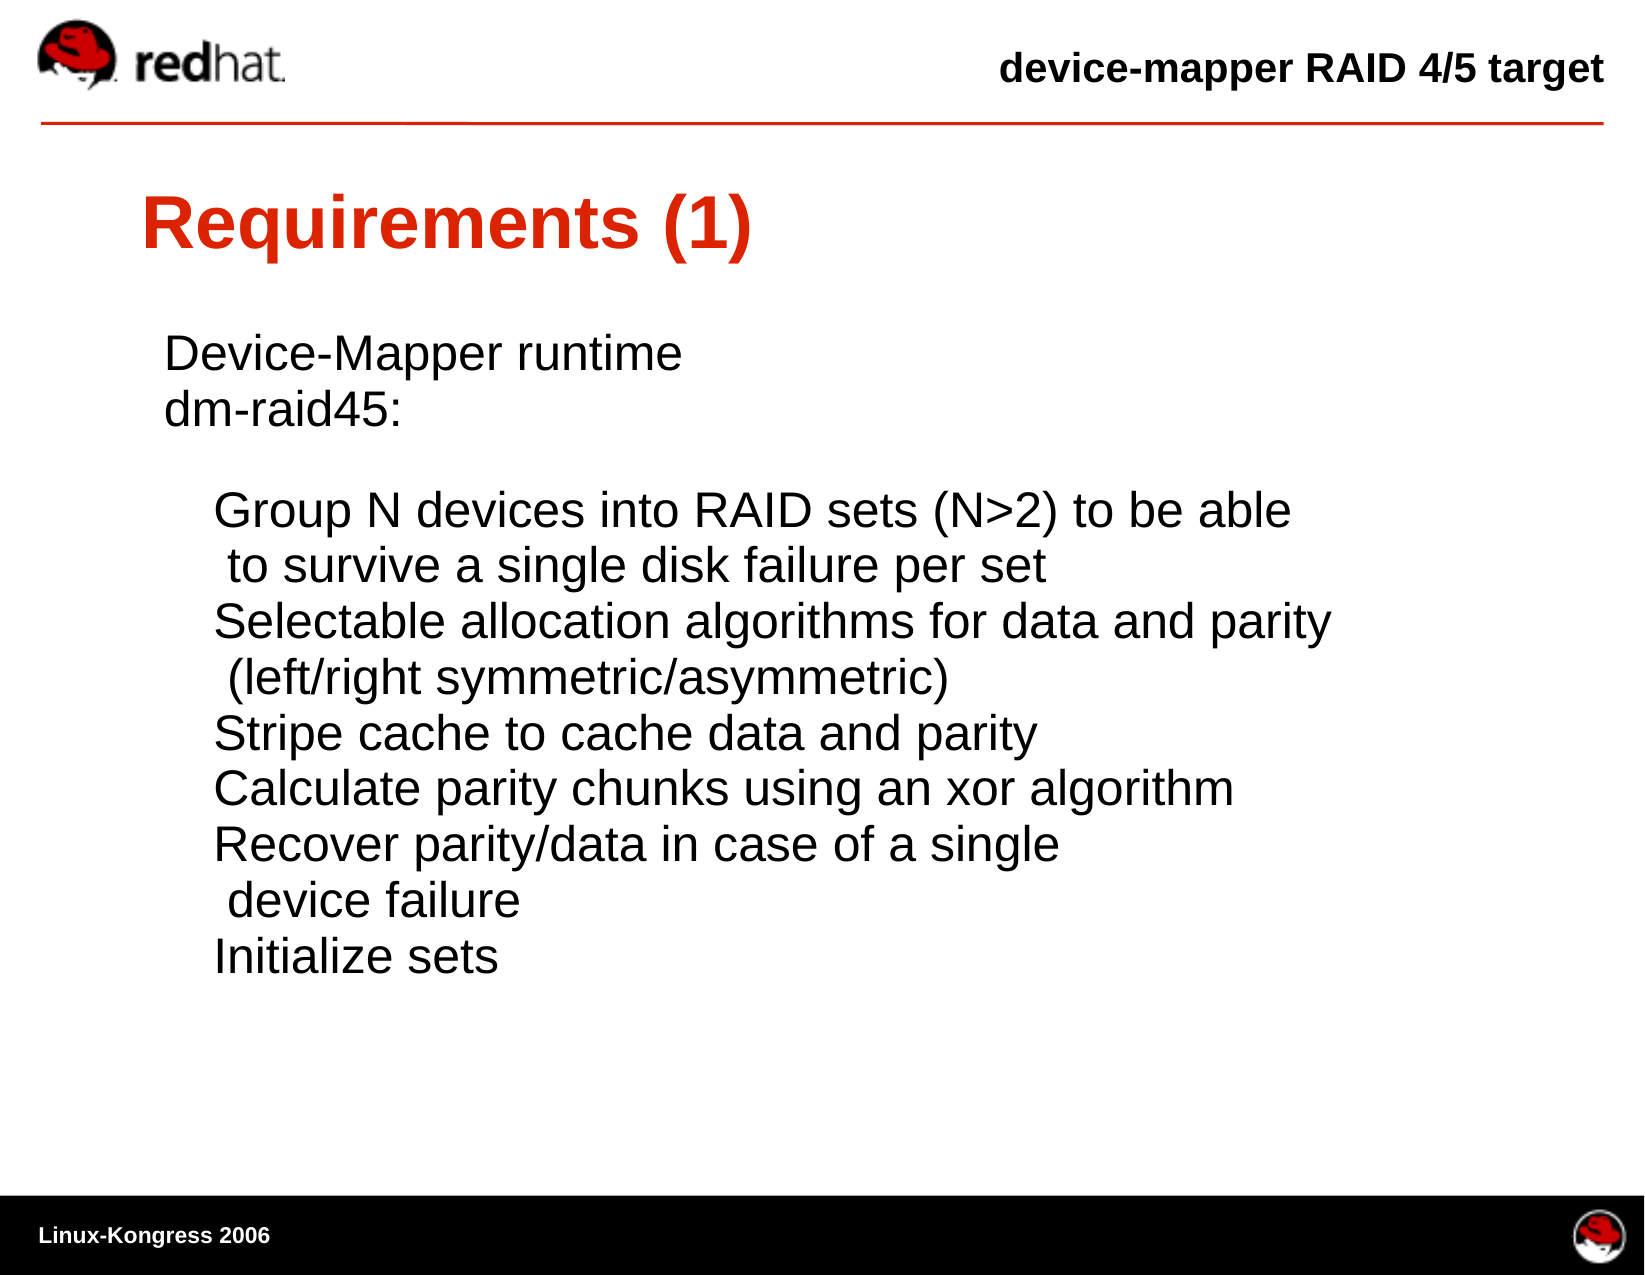

device-mapper RAID 4/5 target
Requirements (1)
 Device-Mapper runtime
 dm-raid45:
 Group N devices into RAID sets (N>2) to be able
 to survive a single disk failure per set
 Selectable allocation algorithms for data and parity
 (left/right symmetric/asymmetric)
 Stripe cache to cache data and parity
 Calculate parity chunks using an xor algorithm
 Recover parity/data in case of a single
 device failure
 Initialize sets
Linux-Kongress 2006